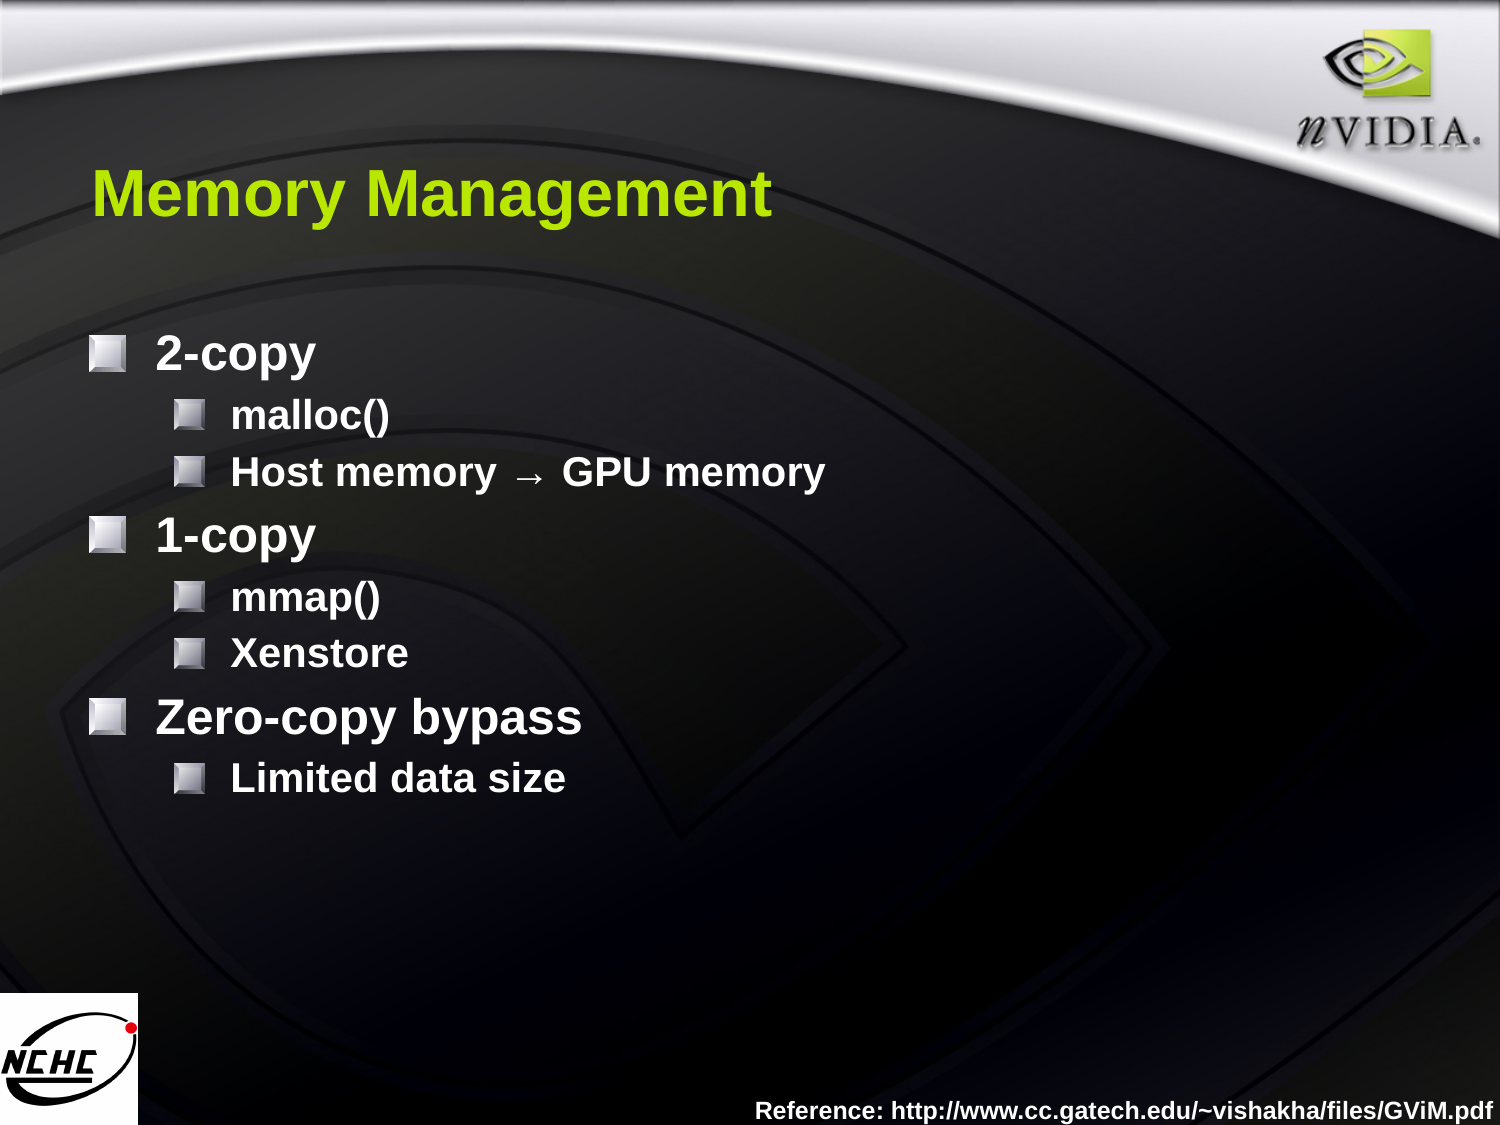

# Memory Management
2-copy
malloc()
Host memory → GPU memory
1-copy
mmap()
Xenstore
Zero-copy bypass
Limited data size
Reference: http://www.cc.gatech.edu/~vishakha/files/GViM.pdf